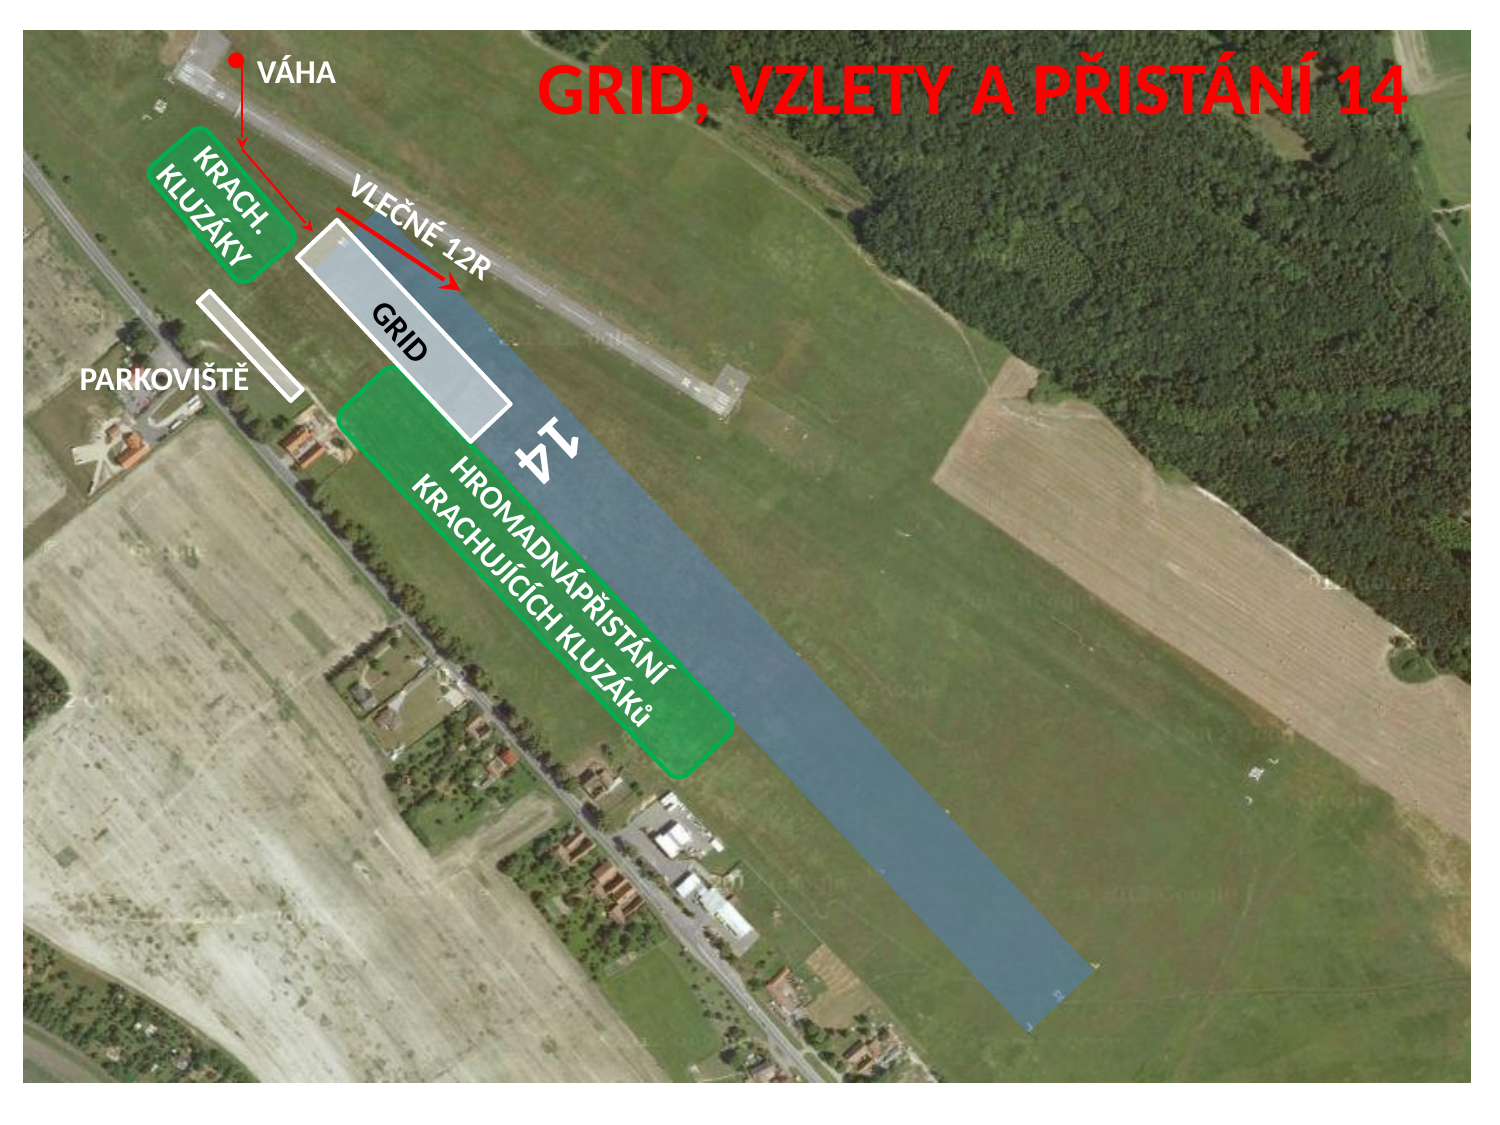

# GRID, VZLETY A PŘISTÁNÍ 14
VÁHA
KRACH. KLUZÁKY
VLEČNÉ 12R
GRID
PARKOVIŠTĚ
14
HROMADNÁPŘISTÁNÍ
 KRACHUJÍCÍCH KLUZÁKů